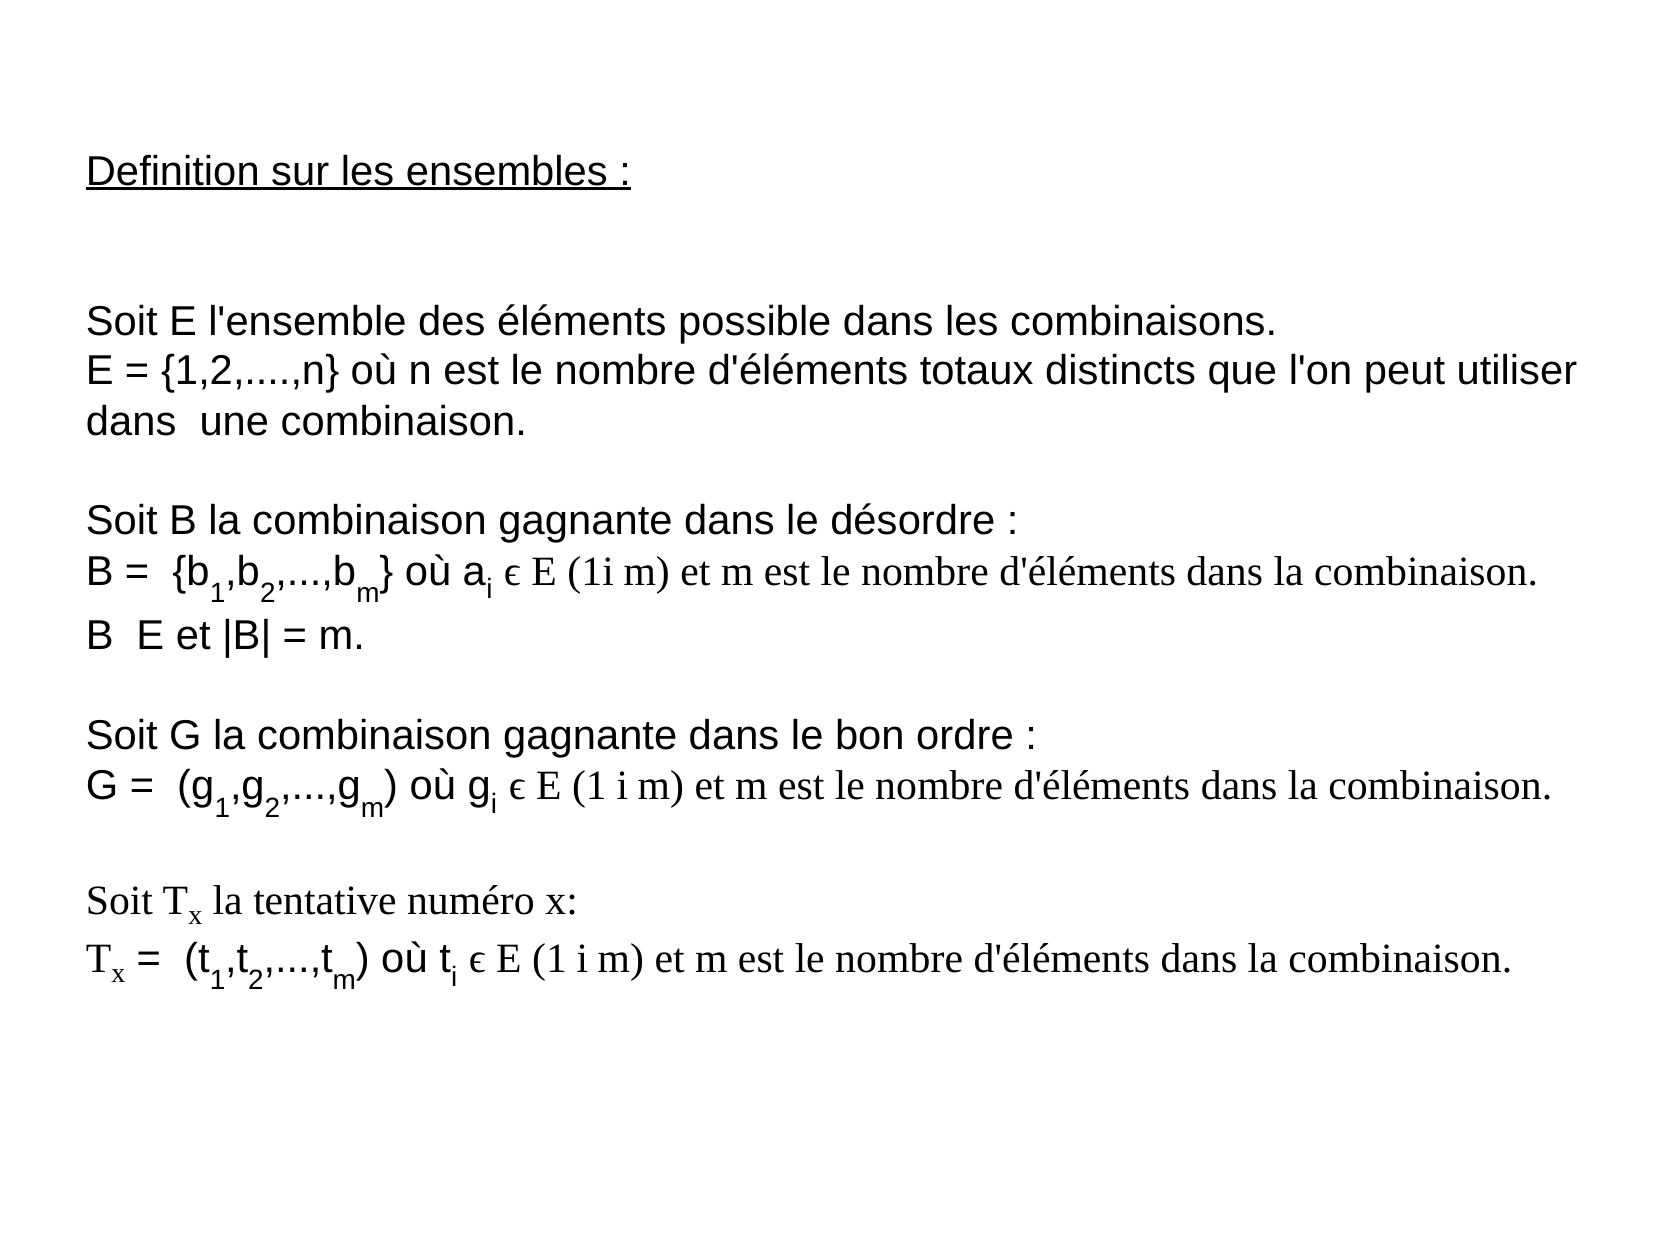

Definition sur les ensembles :
Soit E l'ensemble des éléments possible dans les combinaisons.
E = {1,2,....,n} où n est le nombre d'éléments totaux distincts que l'on peut utiliser
dans une combinaison.
Soit B la combinaison gagnante dans le désordre :
B = {b1,b2,...,bm} où ai ϵ E (1i m) et m est le nombre d'éléments dans la combinaison.
B E et |B| = m.
Soit G la combinaison gagnante dans le bon ordre :
G = (g1,g2,...,gm) où gi ϵ E (1 i m) et m est le nombre d'éléments dans la combinaison.
Soit Tx la tentative numéro x:
Tx = (t1,t2,...,tm) où ti ϵ E (1 i m) et m est le nombre d'éléments dans la combinaison.